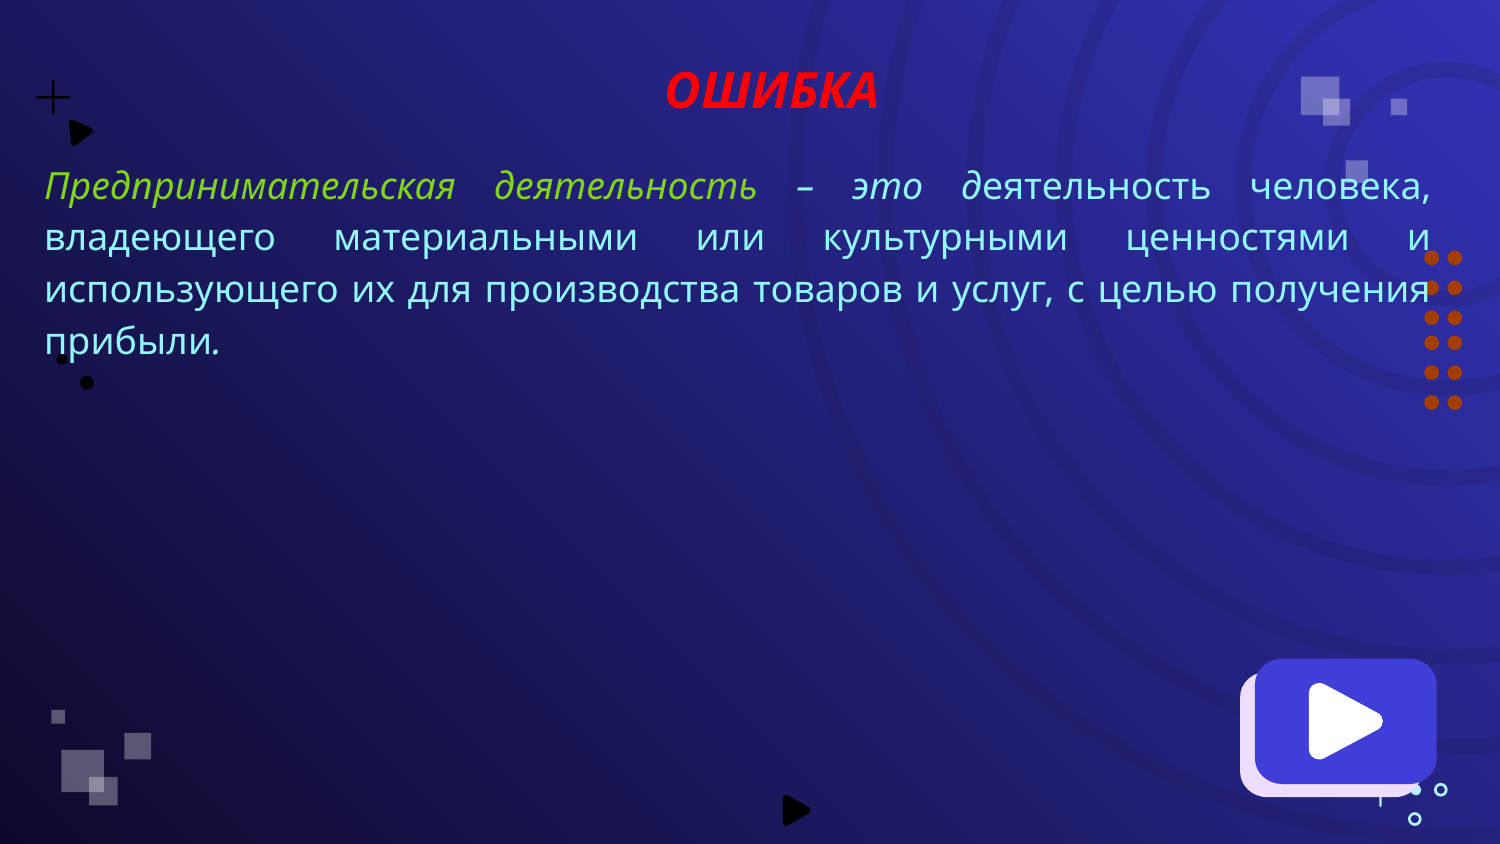

# ОШИБКА
Предпринимательская деятельность – это деятельность человека, владеющего материальными или культурными ценностями и использующего их для производства товаров и услуг, с целью получения прибыли.